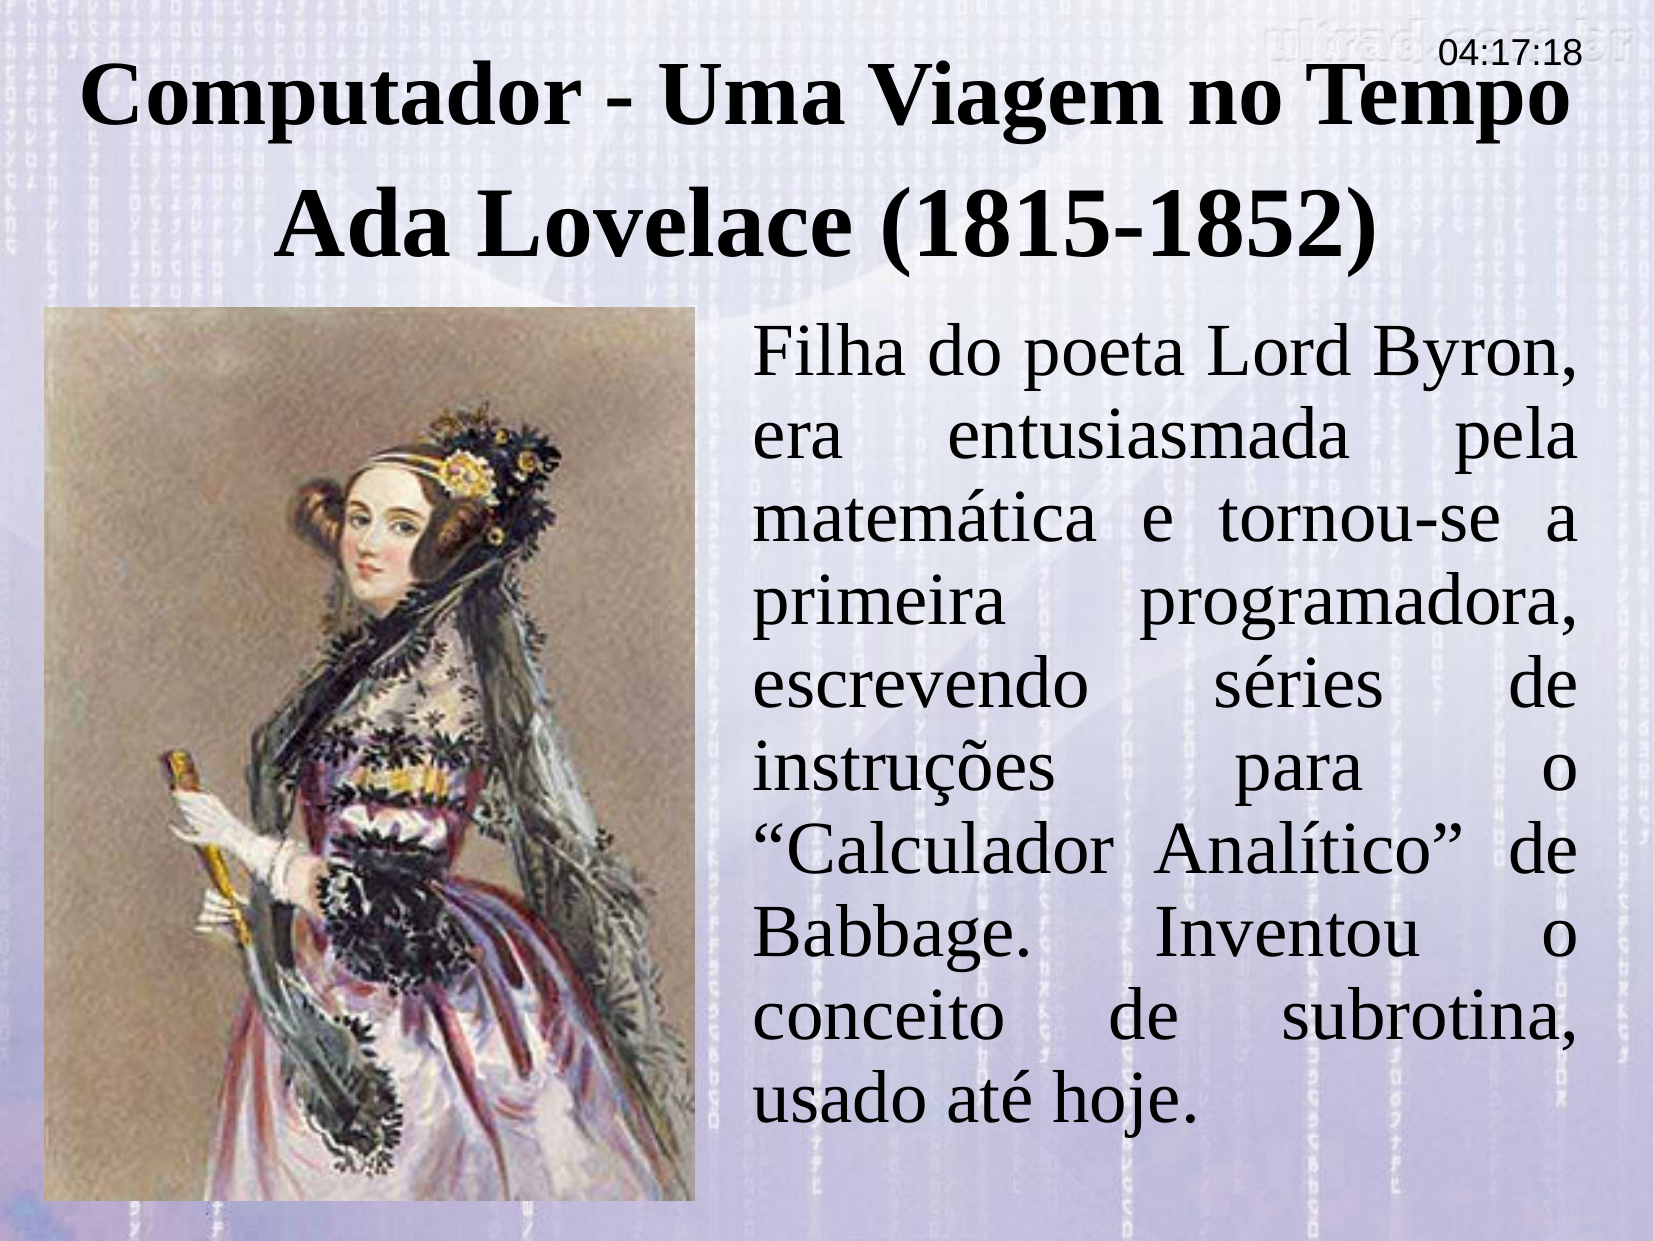

03:10:26
Computador - Uma Viagem no Tempo
Ada Lovelace (1815-1852)
Filha do poeta Lord Byron, era entusiasmada pela matemática e tornou-se a primeira programadora, escrevendo séries de instruções para o “Calculador Analítico” de Babbage. Inventou o conceito de subrotina, usado até hoje.